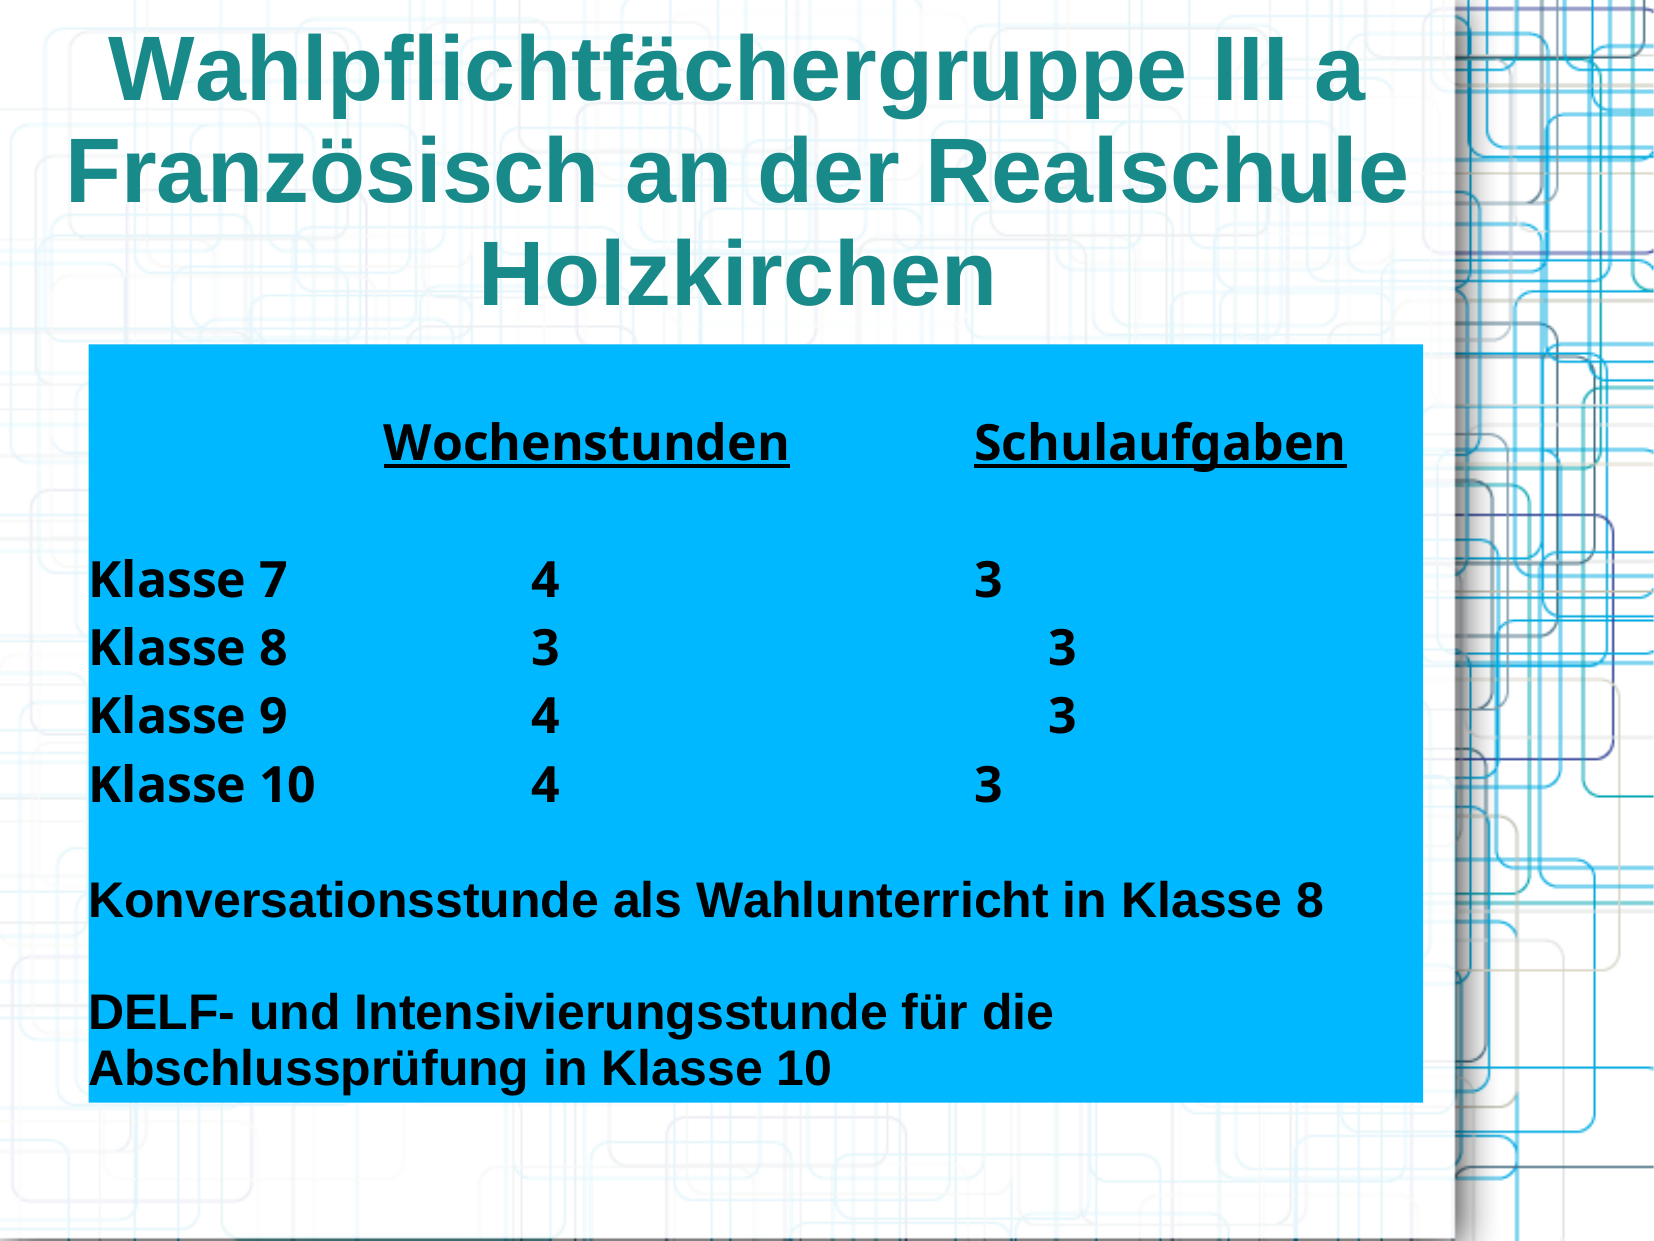

# Wahlpflichtfächergruppe III a Französisch an der Realschule Holzkirchen
				Wochenstunden			Schulaufgaben
Klasse 7				4 						3
Klasse 8				3 							3
Klasse 9				4							3
Klasse 10			4 						3
Konversationsstunde als Wahlunterricht in Klasse 8
DELF- und Intensivierungsstunde für die Abschlussprüfung in Klasse 10